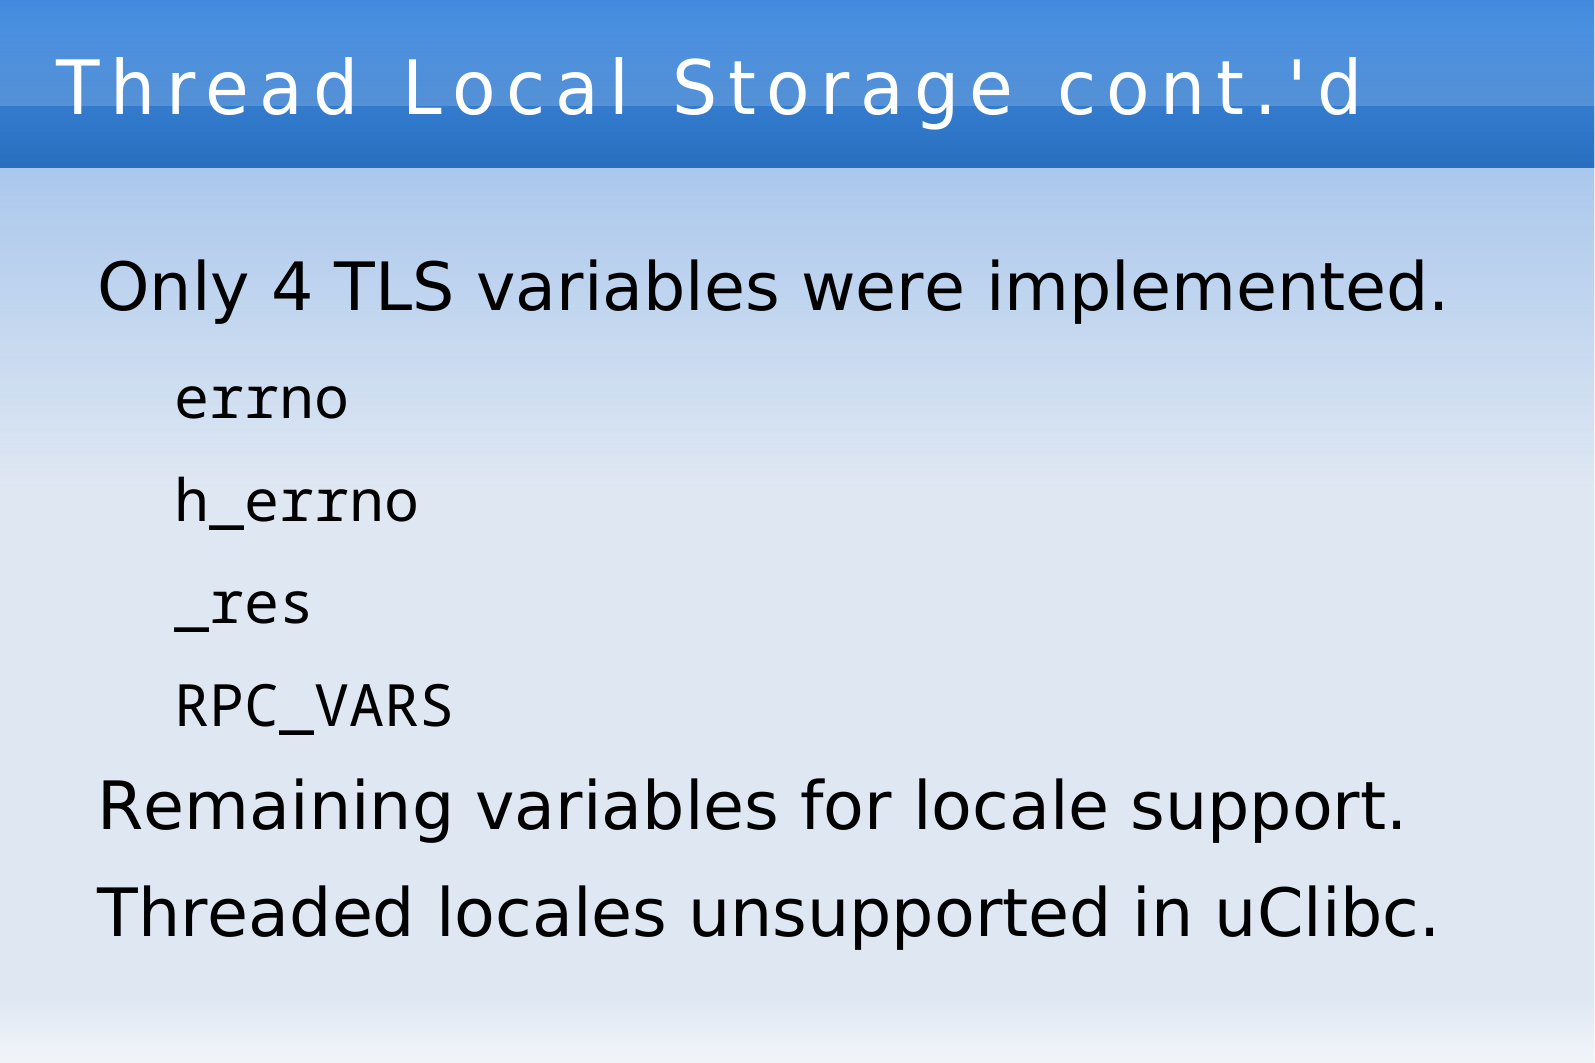

# Thread Local Storage cont.'d
Only 4 TLS variables were implemented.
errno
h_errno
_res
RPC_VARS
Remaining variables for locale support.
Threaded locales unsupported in uClibc.